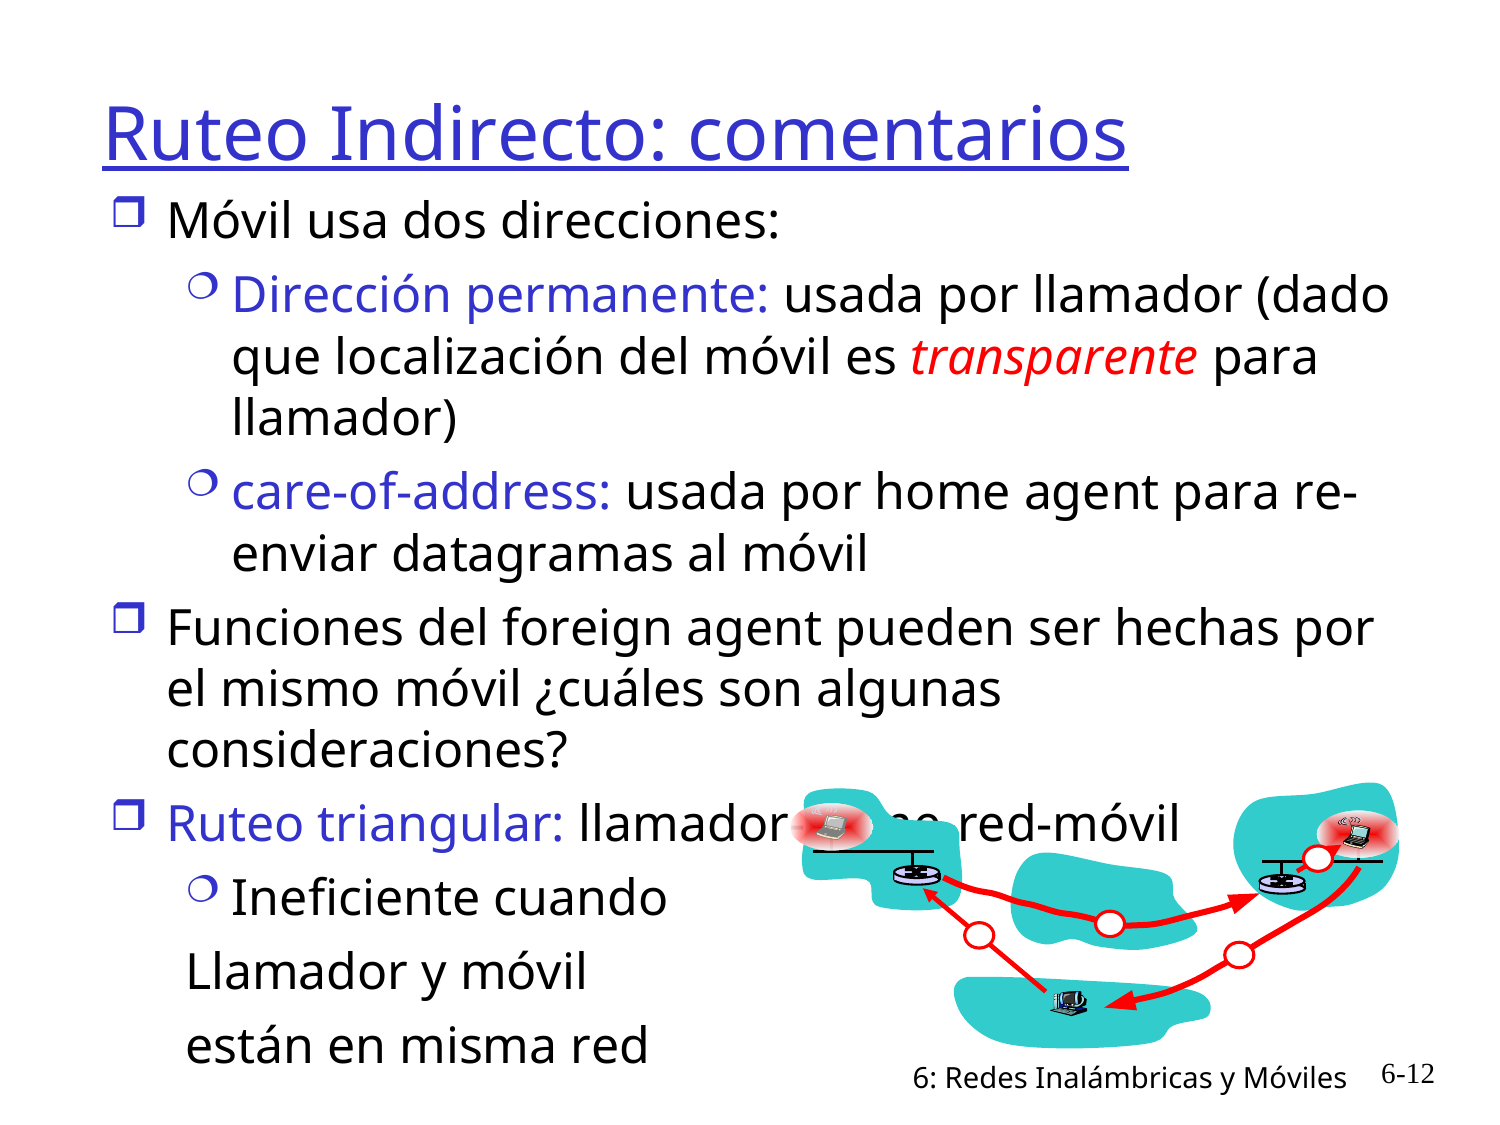

# Ruteo Indirecto: comentarios
Móvil usa dos direcciones:
Dirección permanente: usada por llamador (dado que localización del móvil es transparente para llamador)
care-of-address: usada por home agent para re-enviar datagramas al móvil
Funciones del foreign agent pueden ser hechas por el mismo móvil ¿cuáles son algunas consideraciones?
Ruteo triangular: llamador-home-red-móvil
Ineficiente cuando
Llamador y móvil
están en misma red
12